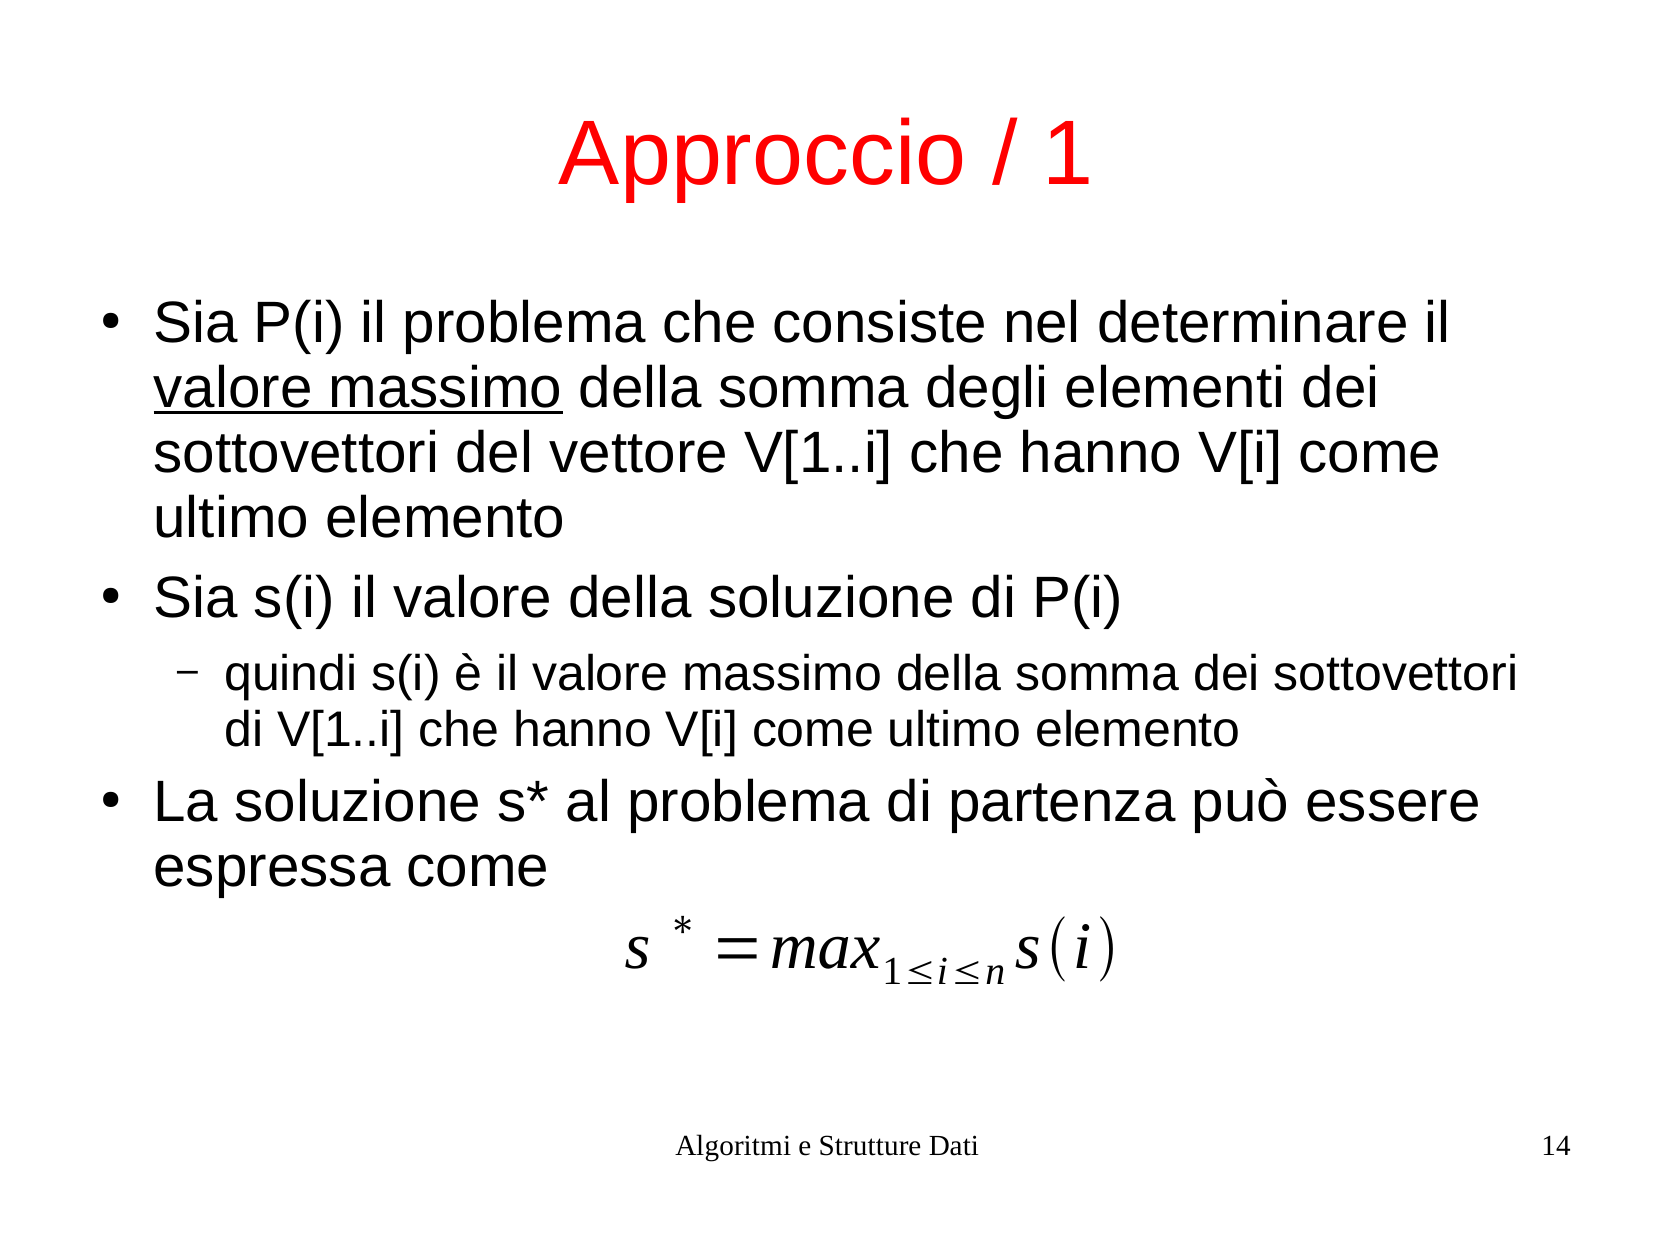

# Approccio / 1
Sia P(i) il problema che consiste nel determinare il valore massimo della somma degli elementi dei sottovettori del vettore V[1..i] che hanno V[i] come ultimo elemento
Sia s(i) il valore della soluzione di P(i)
quindi s(i) è il valore massimo della somma dei sottovettori di V[1..i] che hanno V[i] come ultimo elemento
La soluzione s* al problema di partenza può essere espressa come
Algoritmi e Strutture Dati
14